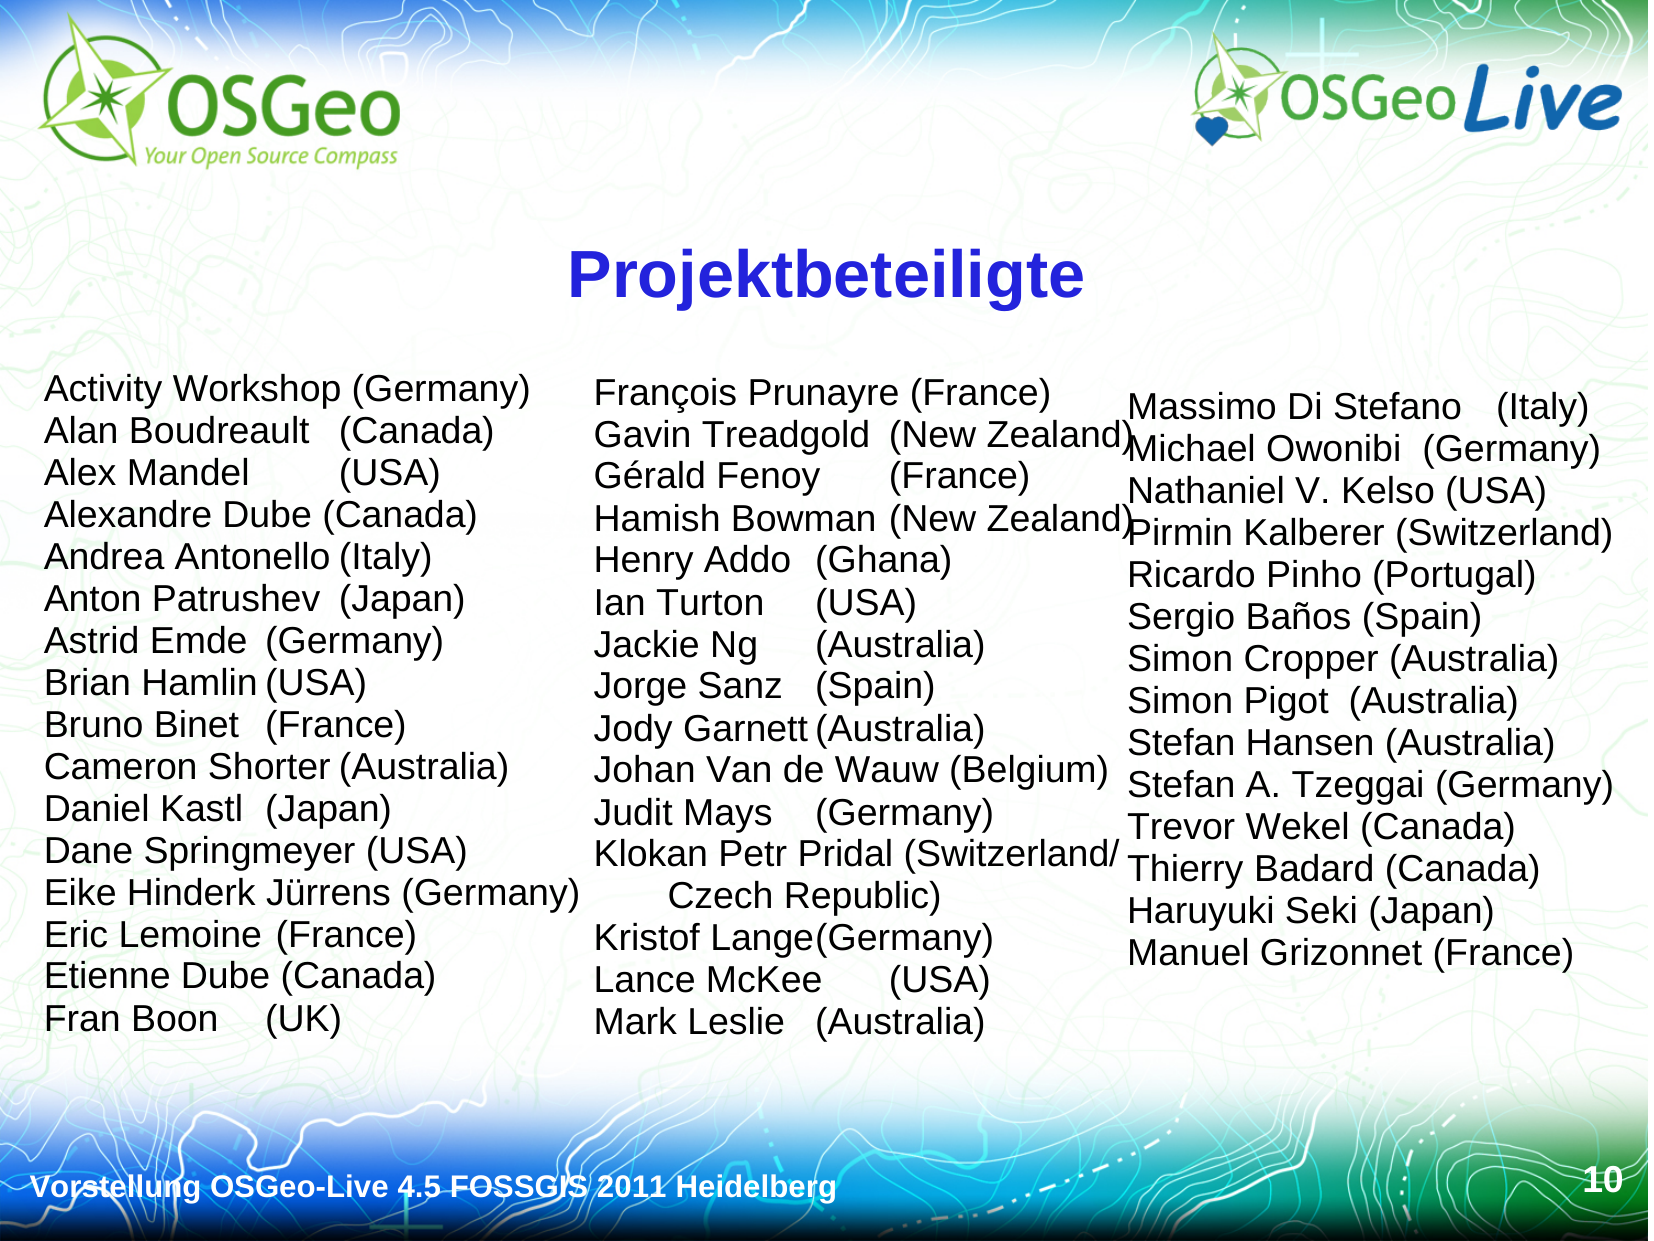

# Projektbeteiligte
Activity Workshop (Germany)
Alan Boudreault	(Canada)
Alex Mandel		(USA)
Alexandre Dube (Canada)
Andrea Antonello	(Italy)
Anton Patrushev	(Japan)
Astrid Emde	(Germany)
Brian Hamlin	(USA)
Bruno Binet	(France)
Cameron Shorter	(Australia)
Daniel Kastl	(Japan)
Dane Springmeyer (USA)
Eike Hinderk Jürrens (Germany)
Eric Lemoine	 (France)
Etienne Dube (Canada)
Fran Boon	(UK)
François Prunayre (France)
Gavin Treadgold	(New Zealand)
Gérald Fenoy	(France)
Hamish Bowman	(New Zealand)
Henry Addo	(Ghana)
Ian Turton	(USA)
Jackie Ng	(Australia)
Jorge Sanz	(Spain)
Jody Garnett	(Australia)
Johan Van de Wauw (Belgium)
Judit Mays	(Germany)
Klokan Petr Pridal (Switzerland/
	Czech Republic)
Kristof Lange	(Germany)
Lance McKee	(USA)
Mark Leslie	(Australia)
Massimo Di Stefano	(Italy)
Michael Owonibi	(Germany)
Nathaniel V. Kelso (USA)
Pirmin Kalberer (Switzerland)
Ricardo Pinho (Portugal)
Sergio Baños (Spain)
Simon Cropper (Australia)
Simon Pigot	(Australia)
Stefan Hansen (Australia)
Stefan A. Tzeggai (Germany)
Trevor Wekel (Canada)
Thierry Badard (Canada)
Haruyuki Seki (Japan)
Manuel Grizonnet (France)